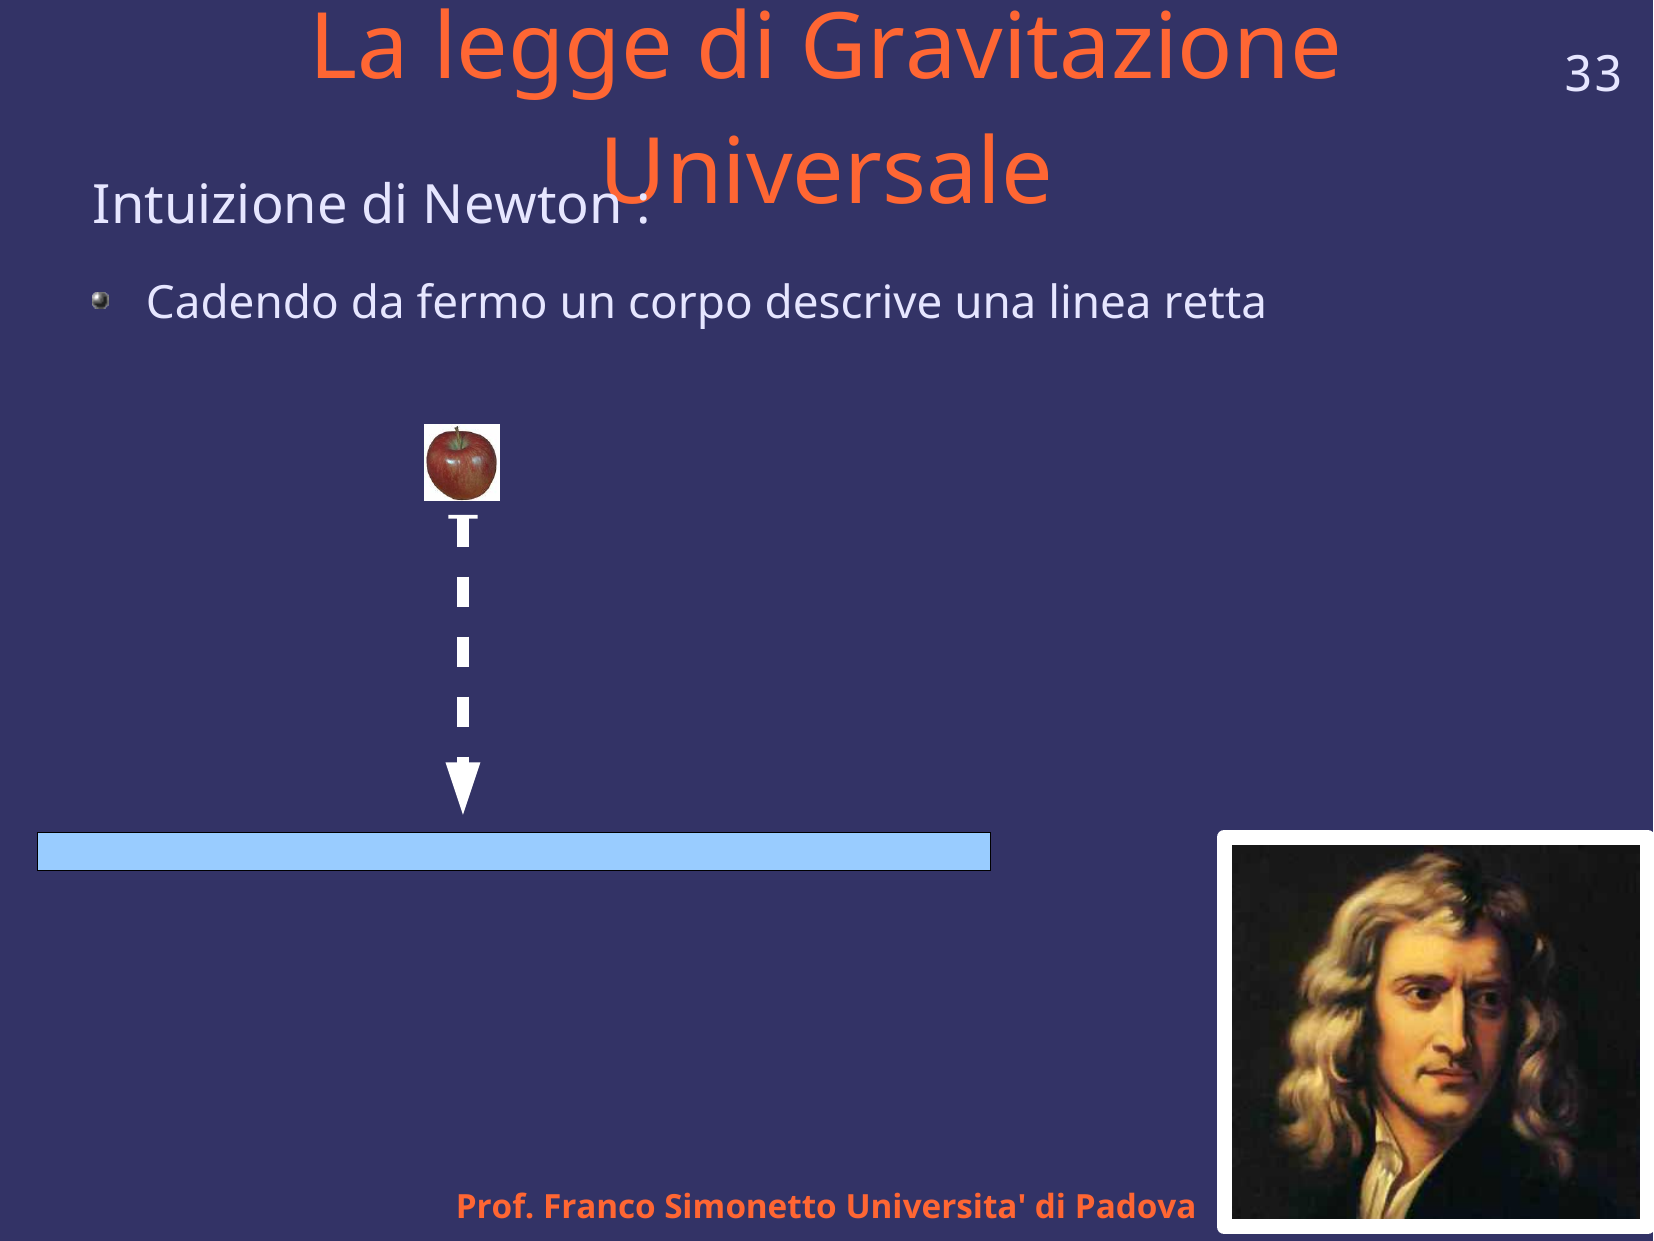

# La legge di Gravitazione Universale
33
Intuizione di Newton :
Cadendo da fermo un corpo descrive una linea retta